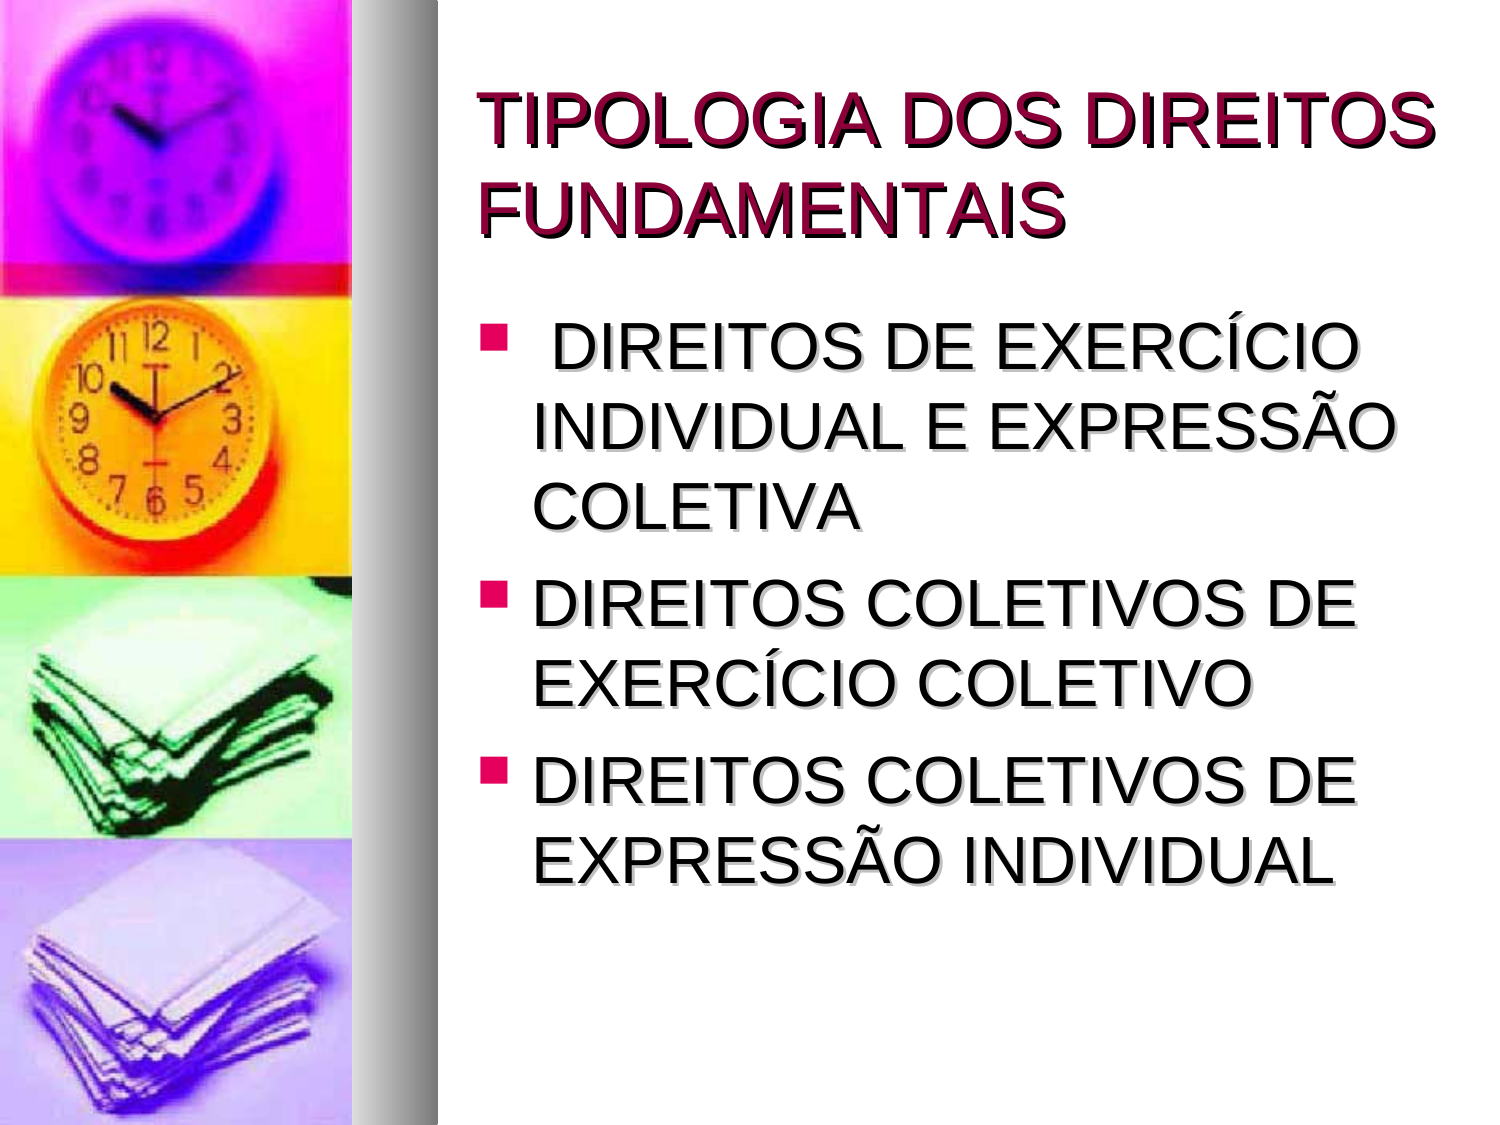

# TIPOLOGIA DOS DIREITOS FUNDAMENTAIS
 DIREITOS DE EXERCÍCIO INDIVIDUAL E EXPRESSÃO COLETIVA
DIREITOS COLETIVOS DE EXERCÍCIO COLETIVO
DIREITOS COLETIVOS DE EXPRESSÃO INDIVIDUAL